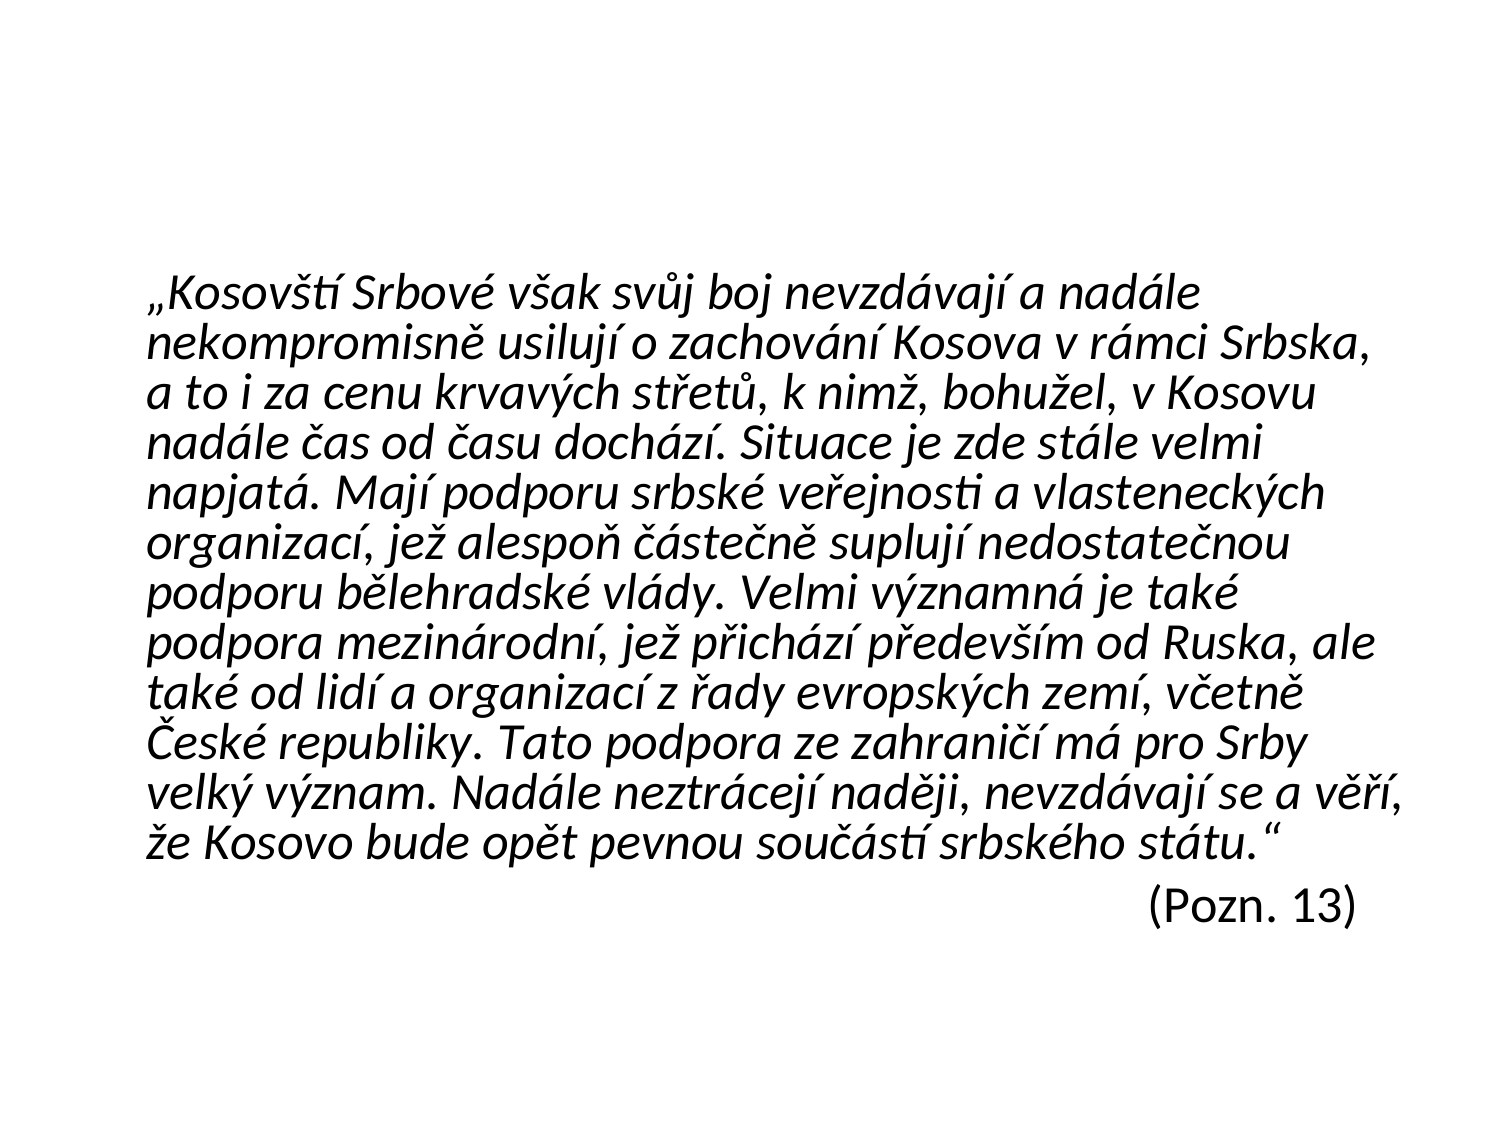

# „Kosovští Srbové však svůj boj nevzdávají a nadále nekompromisně usilují o zachování Kosova v rámci Srbska, a to i za cenu krvavých střetů, k nimž, bohužel, v Kosovu nadále čas od času dochází. Situace je zde stále velmi napjatá. Mají podporu srbské veřejnosti a vlasteneckých organizací, jež alespoň částečně suplují nedostatečnou podporu bělehradské vlády. Velmi významná je také podpora mezinárodní, jež přichází především od Ruska, ale také od lidí a organizací z řady evropských zemí, včetně České republiky. Tato podpora ze zahraničí má pro Srby velký význam. Nadále neztrácejí naději, nevzdávají se a věří, že Kosovo bude opět pevnou součástí srbského státu.“
 (Pozn. 13)